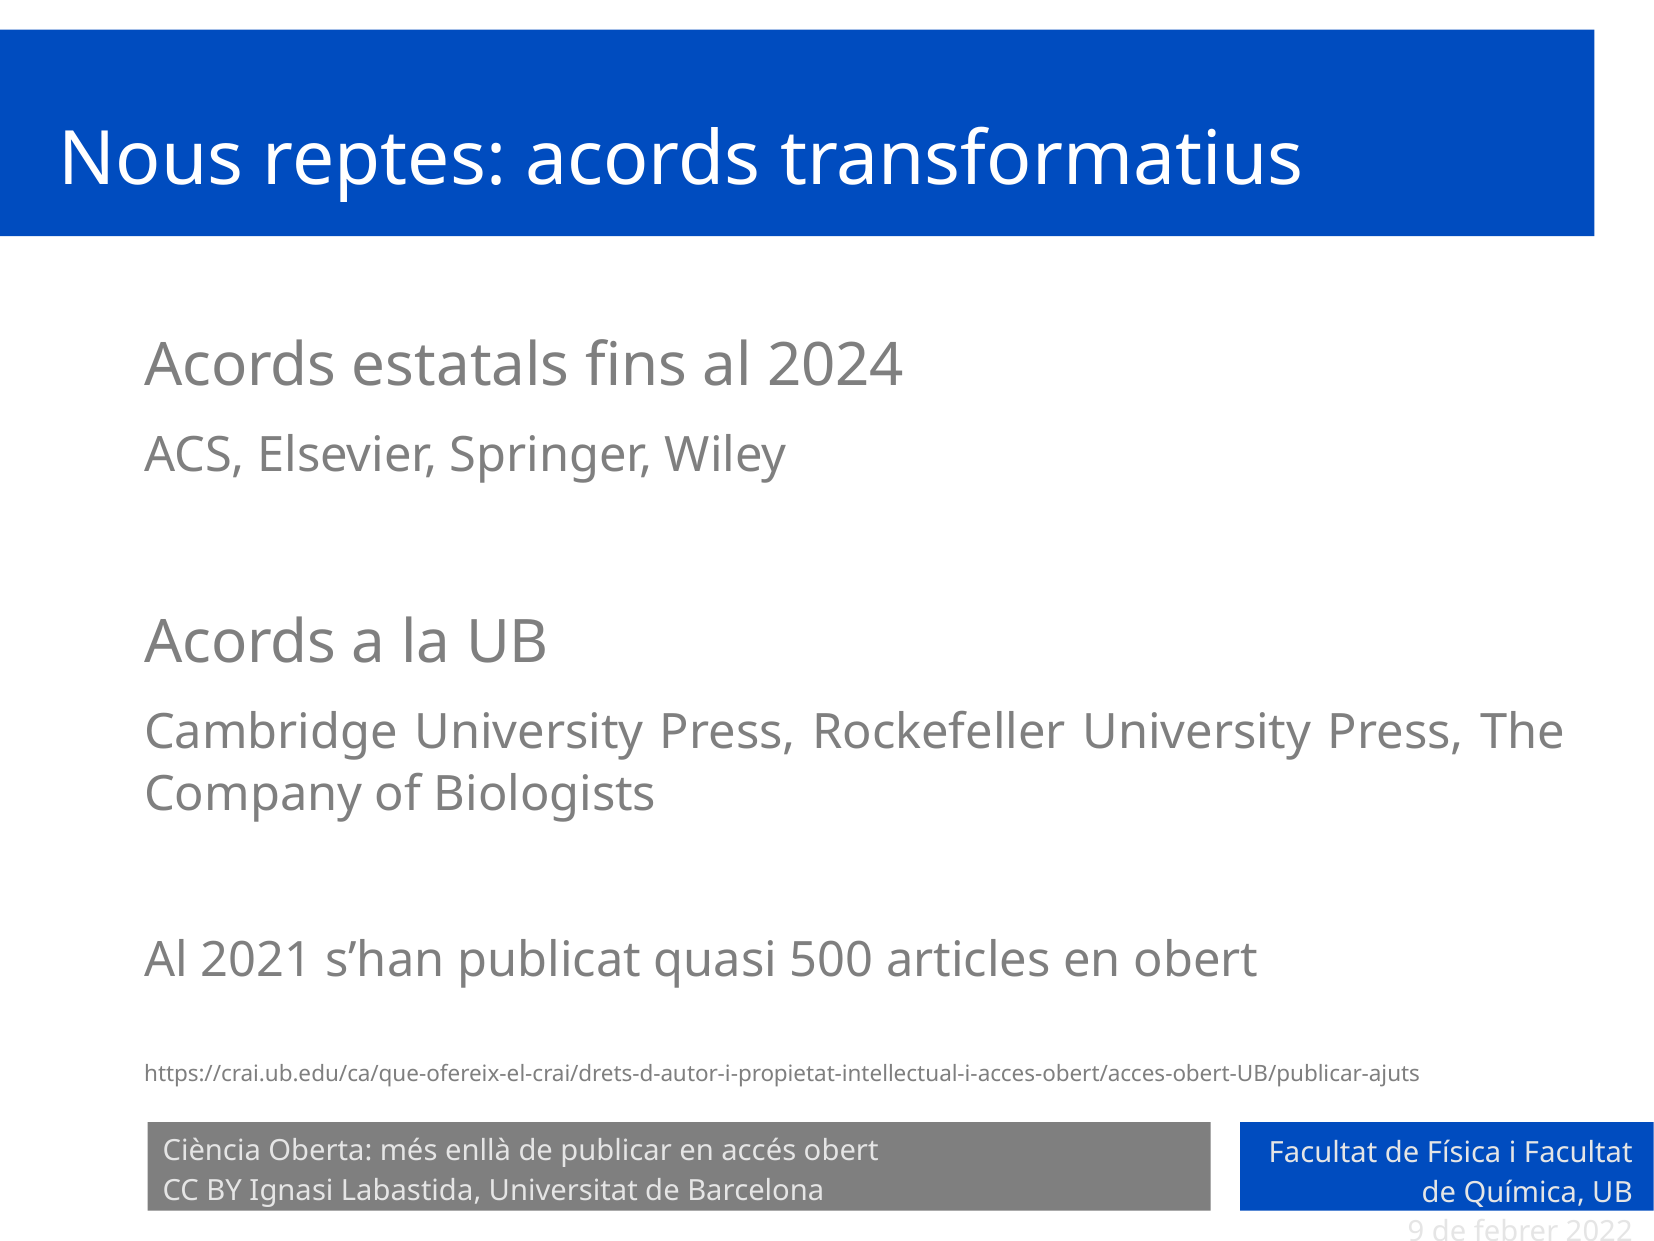

# Nous reptes: acords transformatius
Acords estatals fins al 2024
ACS, Elsevier, Springer, Wiley
Acords a la UB
Cambridge University Press, Rockefeller University Press, The Company of Biologists
Al 2021 s’han publicat quasi 500 articles en obert
https://crai.ub.edu/ca/que-ofereix-el-crai/drets-d-autor-i-propietat-intellectual-i-acces-obert/acces-obert-UB/publicar-ajuts